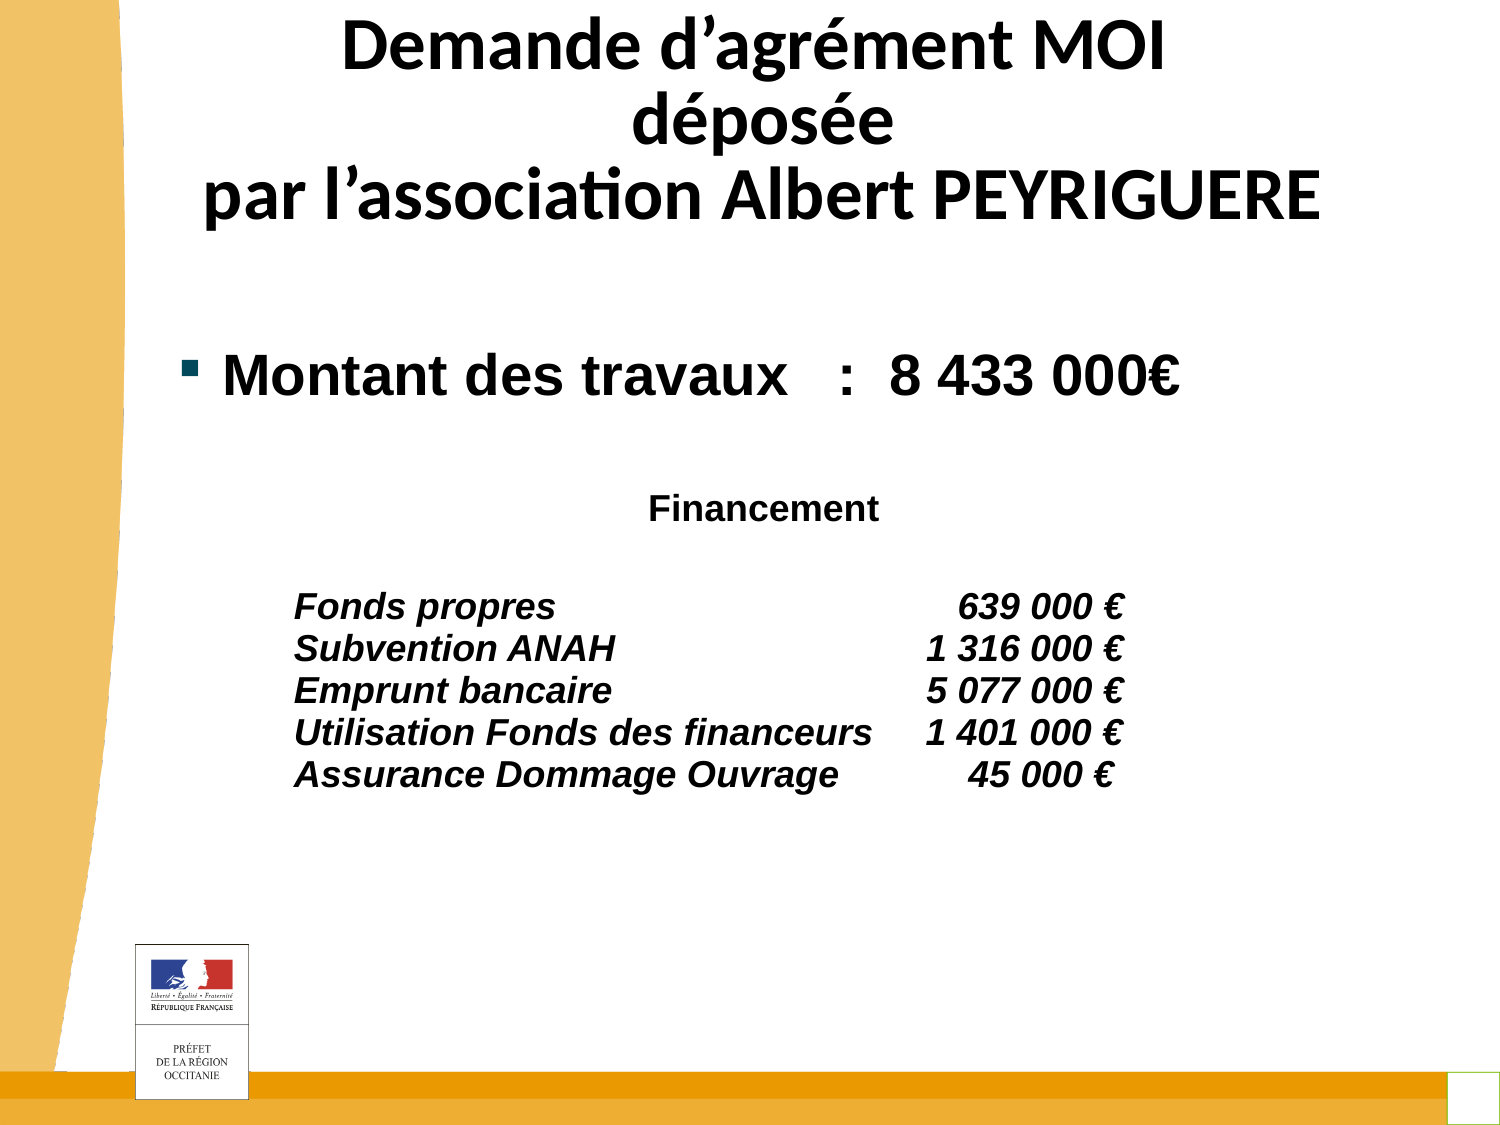

# Demande d’agrément MOI déposée par l’association Albert PEYRIGUERE
Montant des travaux  : 8 433 000€
Financement
Fonds propres 			 639 000 €
Subvention ANAH				 1 316 000 €
Emprunt bancaire 5 077 000 €
Utilisation Fonds des financeurs 1 401 000 €
Assurance Dommage Ouvrage		 45 000 €